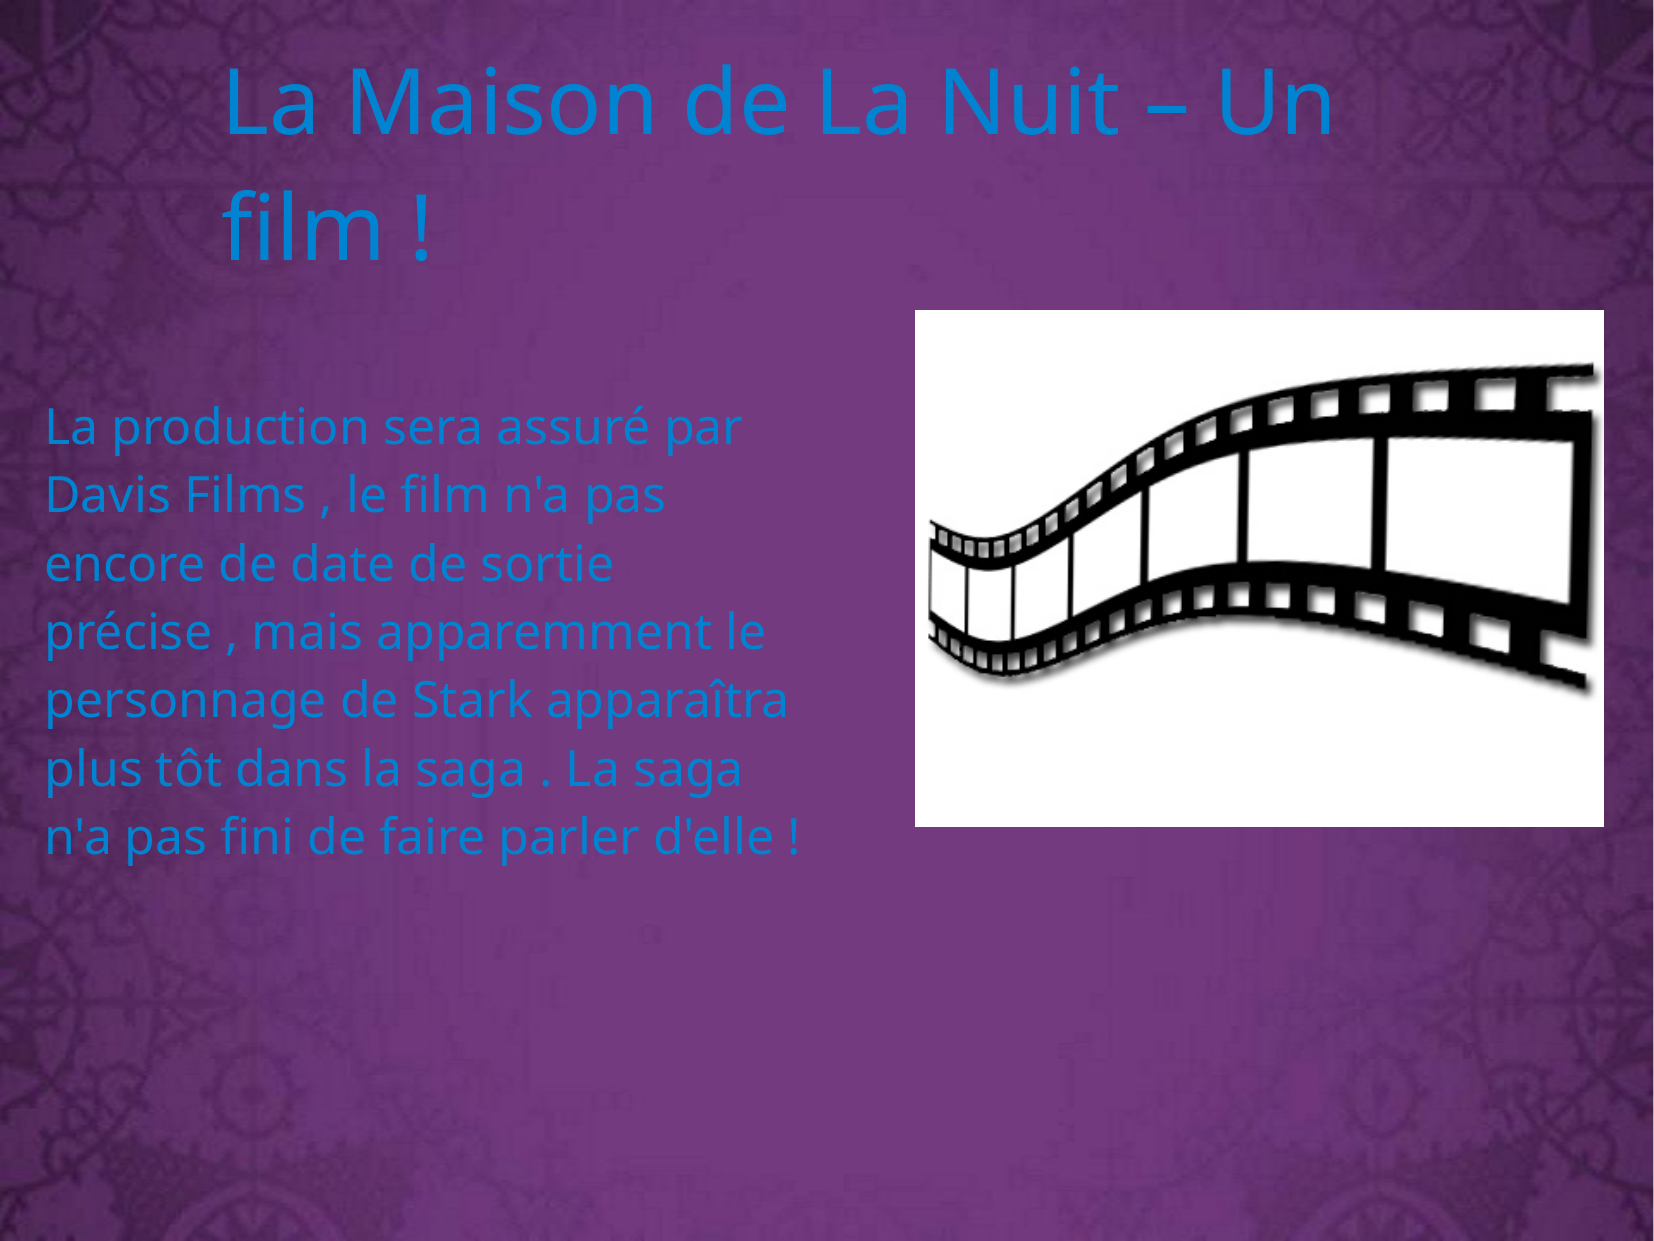

La Maison de La Nuit – Un film !
La production sera assuré par Davis Films , le film n'a pas encore de date de sortie précise , mais apparemment le personnage de Stark apparaîtra plus tôt dans la saga . La saga n'a pas fini de faire parler d'elle !